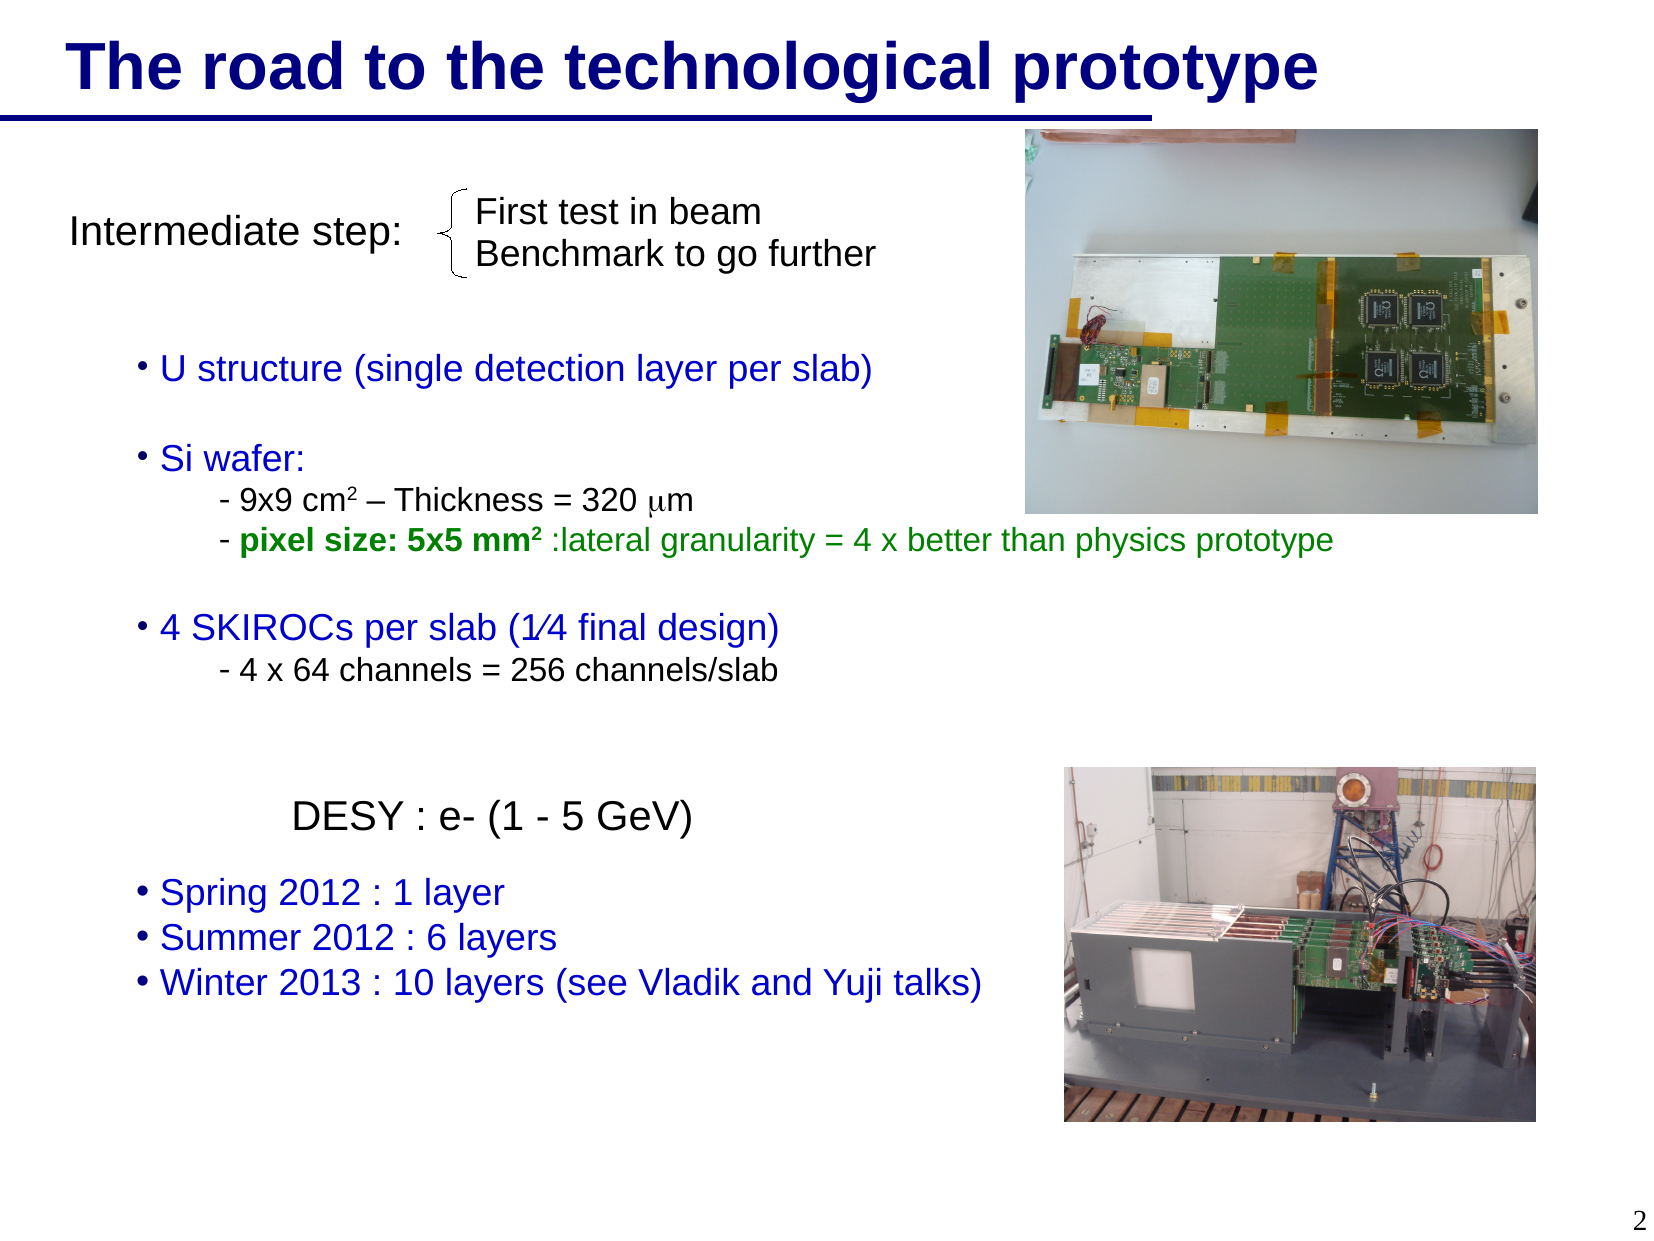

# The road to the technological prototype
Intermediate step:
 U structure (single detection layer per slab)
 Si wafer:
 9x9 cm2 – Thickness = 320 m
 pixel size: 5x5 mm2 :lateral granularity = 4 x better than physics prototype
 4 SKIROCs per slab (1⁄4 final design)
 4 x 64 channels = 256 channels/slab
 Spring 2012 : 1 layer
 Summer 2012 : 6 layers
 Winter 2013 : 10 layers (see Vladik and Yuji talks)
 First test in beam
 Benchmark to go further
DESY : e- (1 - 5 GeV)
2